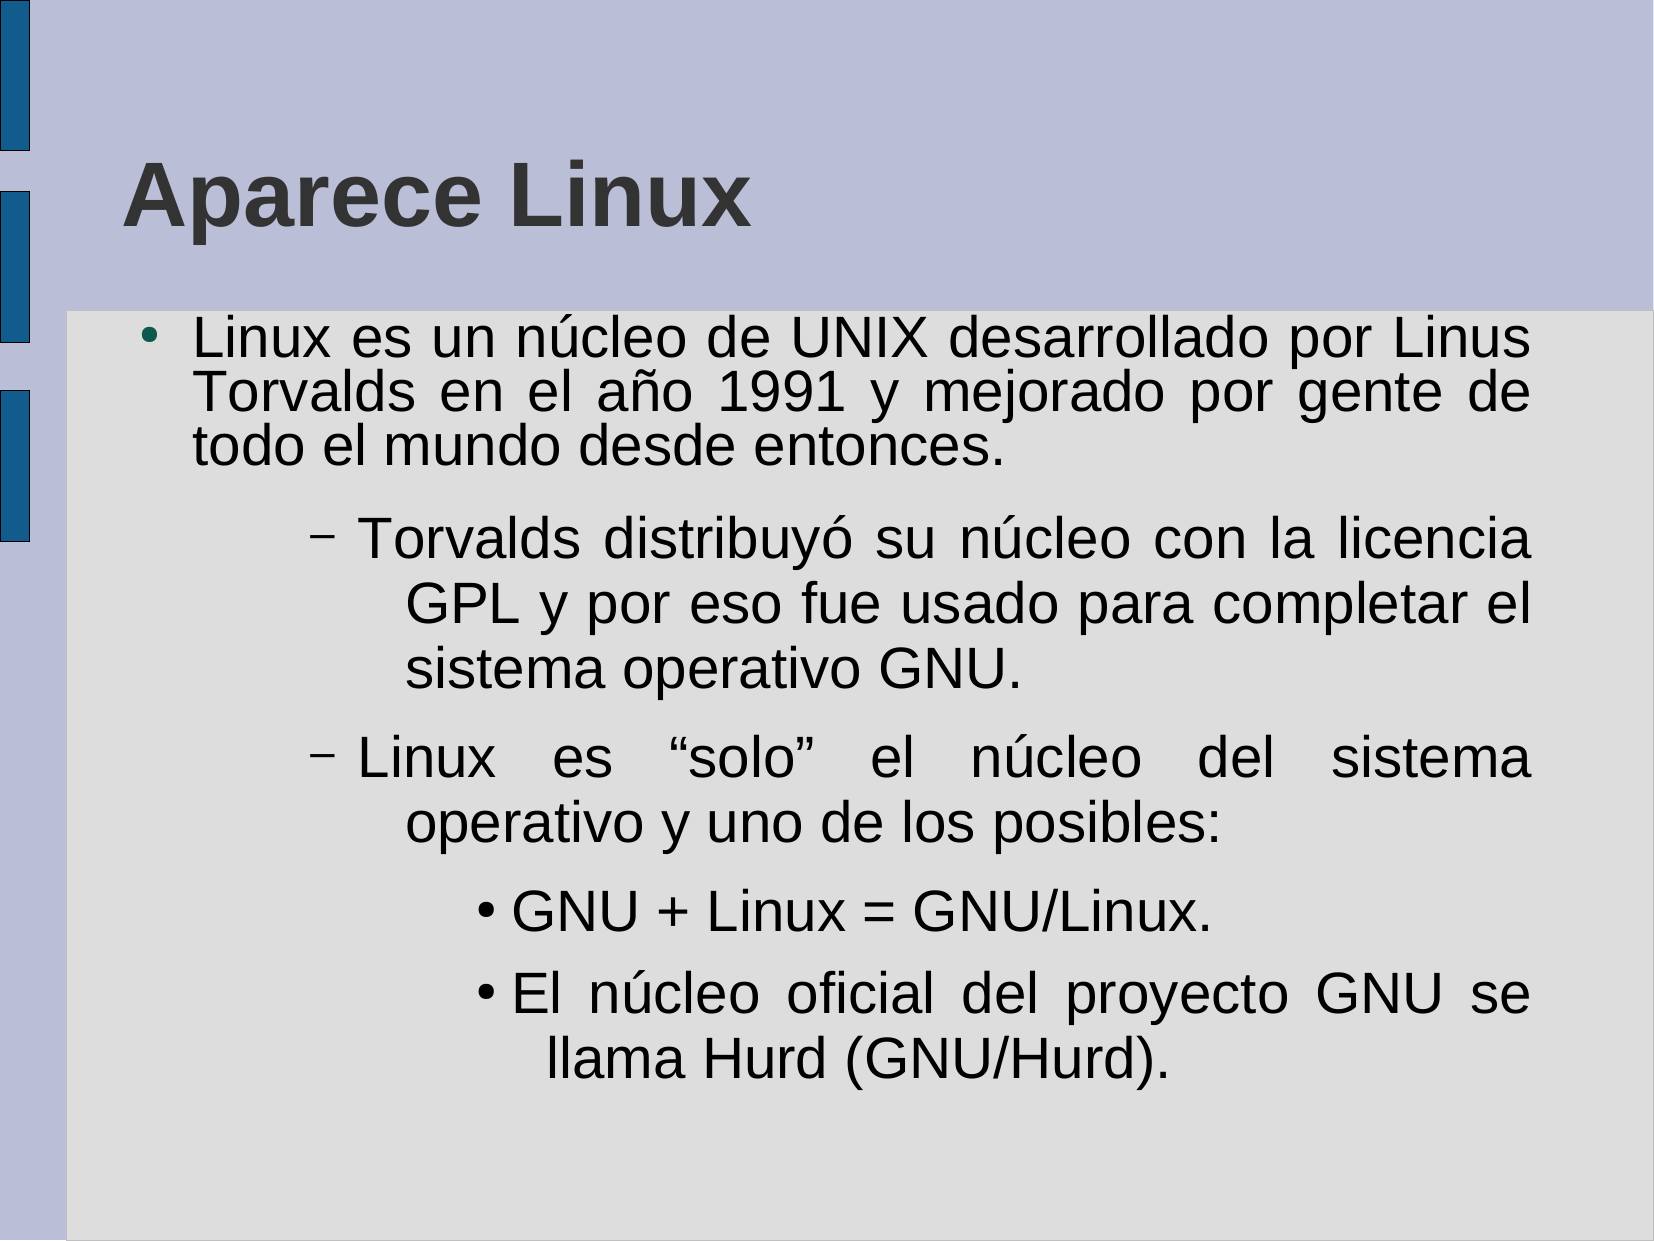

# Aparece Linux
Linux es un núcleo de UNIX desarrollado por Linus Torvalds en el año 1991 y mejorado por gente de todo el mundo desde entonces.
Torvalds distribuyó su núcleo con la licencia GPL y por eso fue usado para completar el sistema operativo GNU.
Linux es “solo” el núcleo del sistema operativo y uno de los posibles:
GNU + Linux = GNU/Linux.
El núcleo oficial del proyecto GNU se llama Hurd (GNU/Hurd).